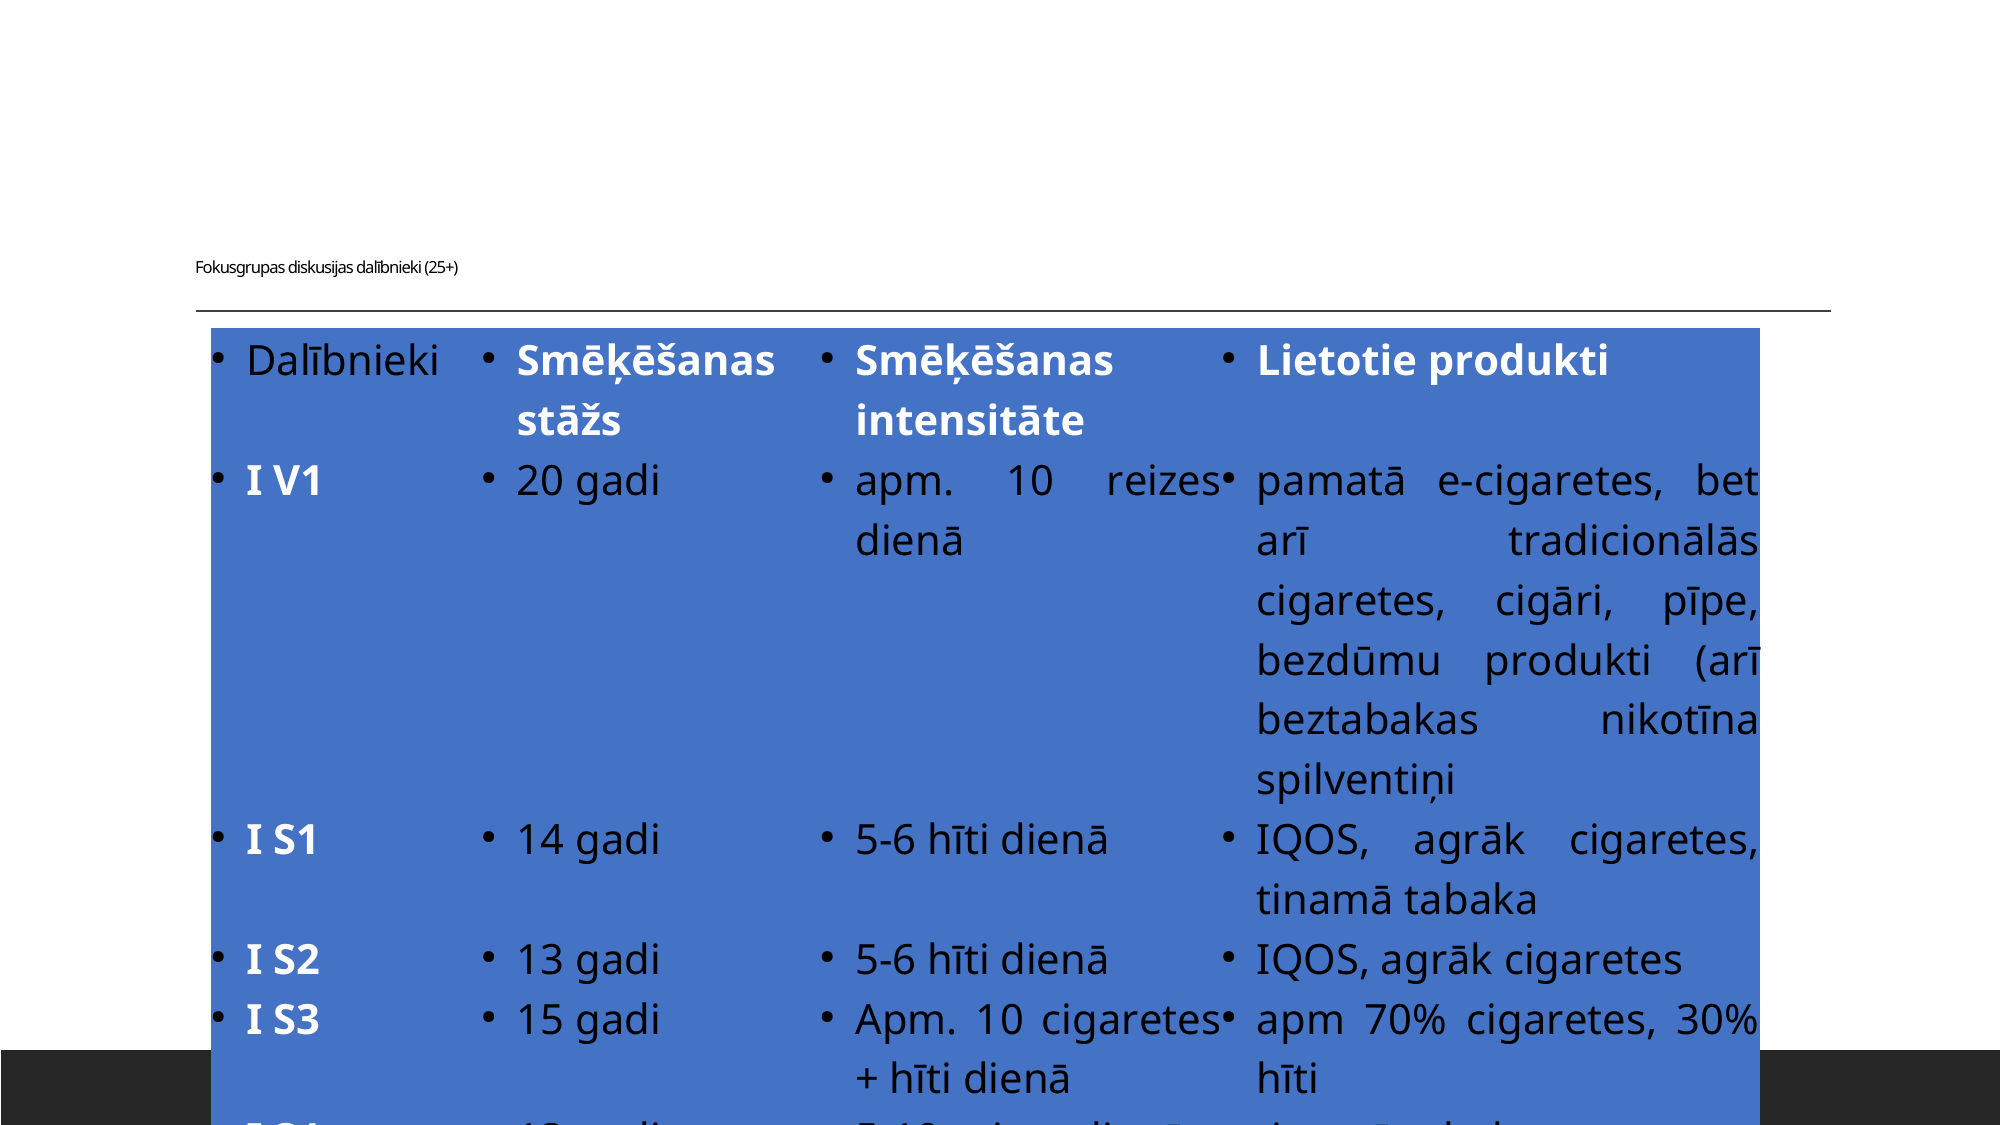

# Fokusgrupas diskusijas dalībnieki (25+)
| Dalībnieki | Smēķēšanas stāžs | Smēķēšanas intensitāte | Lietotie produkti |
| --- | --- | --- | --- |
| I V1 | 20 gadi | apm. 10 reizes dienā | pamatā e-cigaretes, bet arī tradicionālās cigaretes, cigāri, pīpe, bezdūmu produkti (arī beztabakas nikotīna spilventiņi |
| I S1 | 14 gadi | 5-6 hīti dienā | IQOS, agrāk cigaretes, tinamā tabaka |
| I S2 | 13 gadi | 5-6 hīti dienā | IQOS, agrāk cigaretes |
| I S3 | 15 gadi | Apm. 10 cigaretes + hīti dienā | apm 70% cigaretes, 30% hīti |
| I S4 | 13 gadi | 5-10 reizes dienā | tinamā tabaka |
| I S5 | 13-14 gadi | 5-6 reizes dienā | IQOS, agrāk cigaretes |